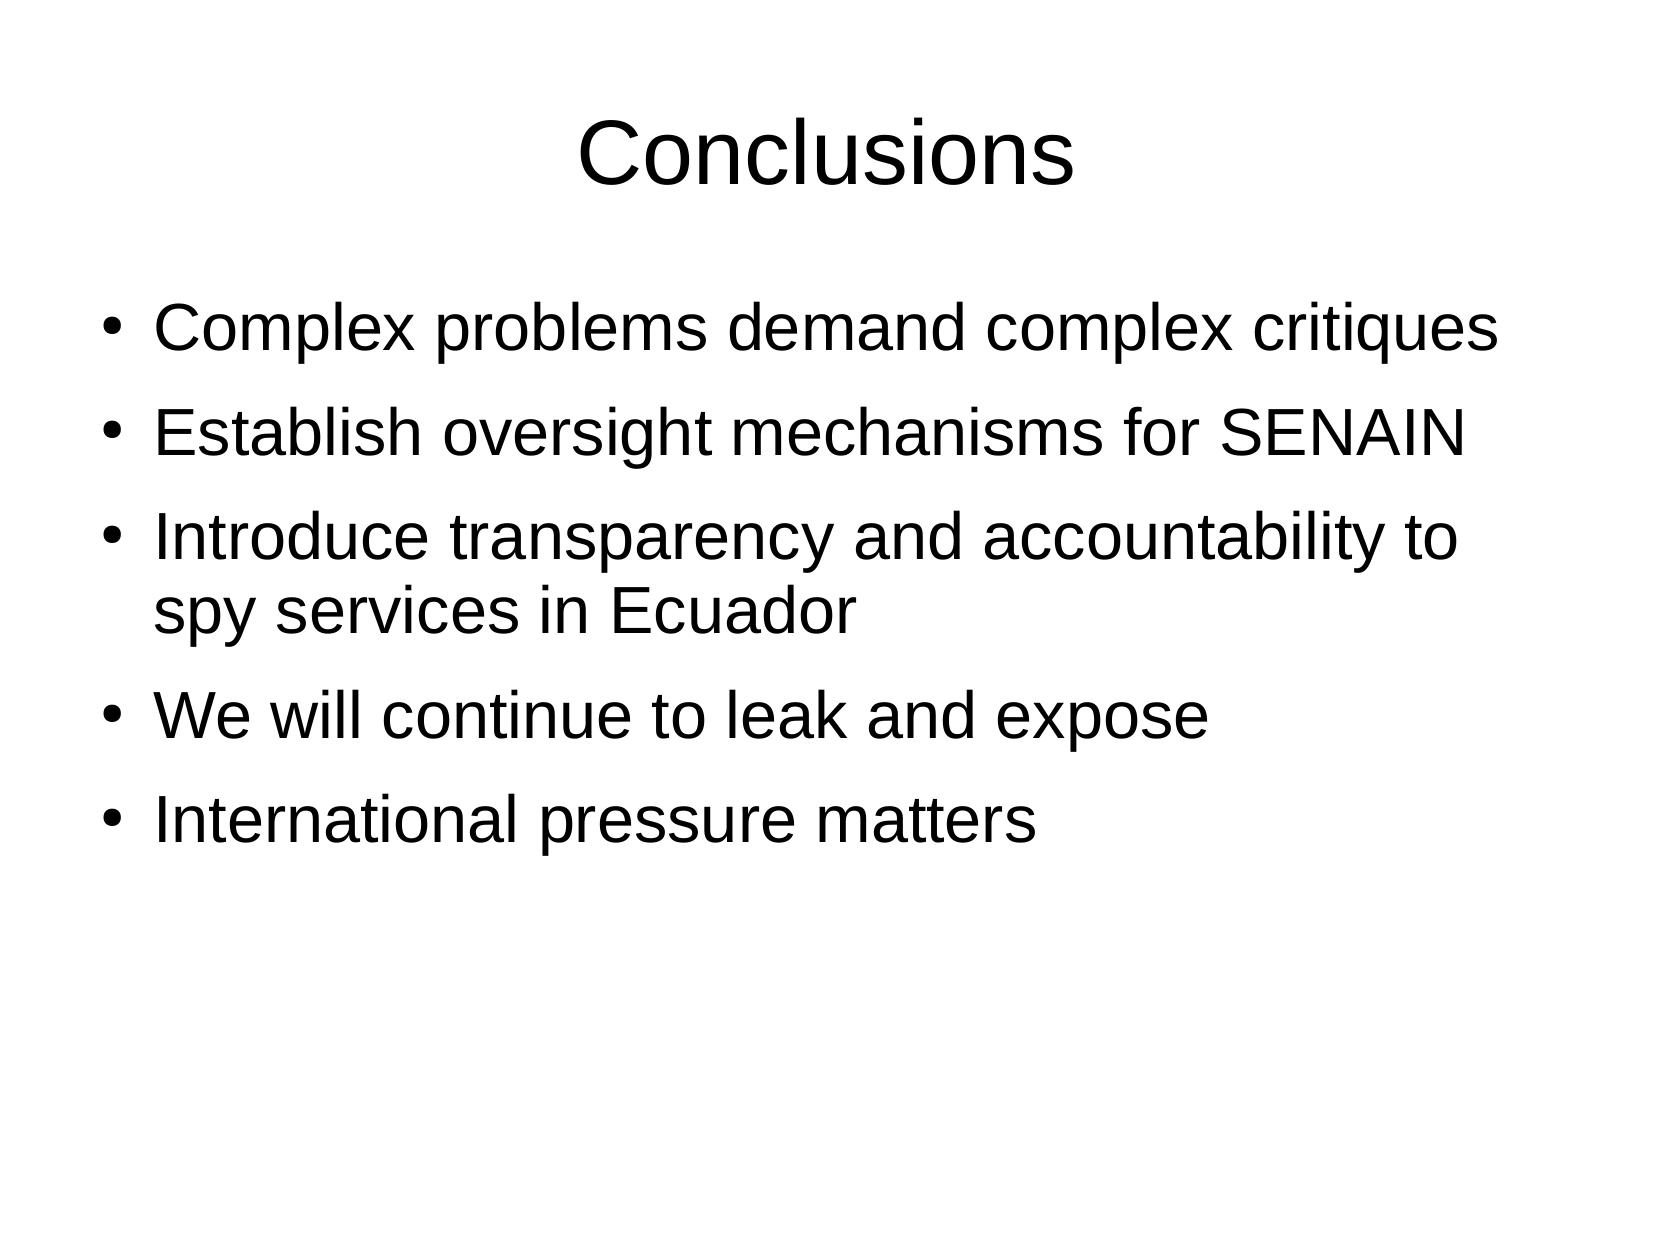

# Conclusions
Complex problems demand complex critiques
Establish oversight mechanisms for SENAIN
Introduce transparency and accountability to spy services in Ecuador
We will continue to leak and expose
International pressure matters